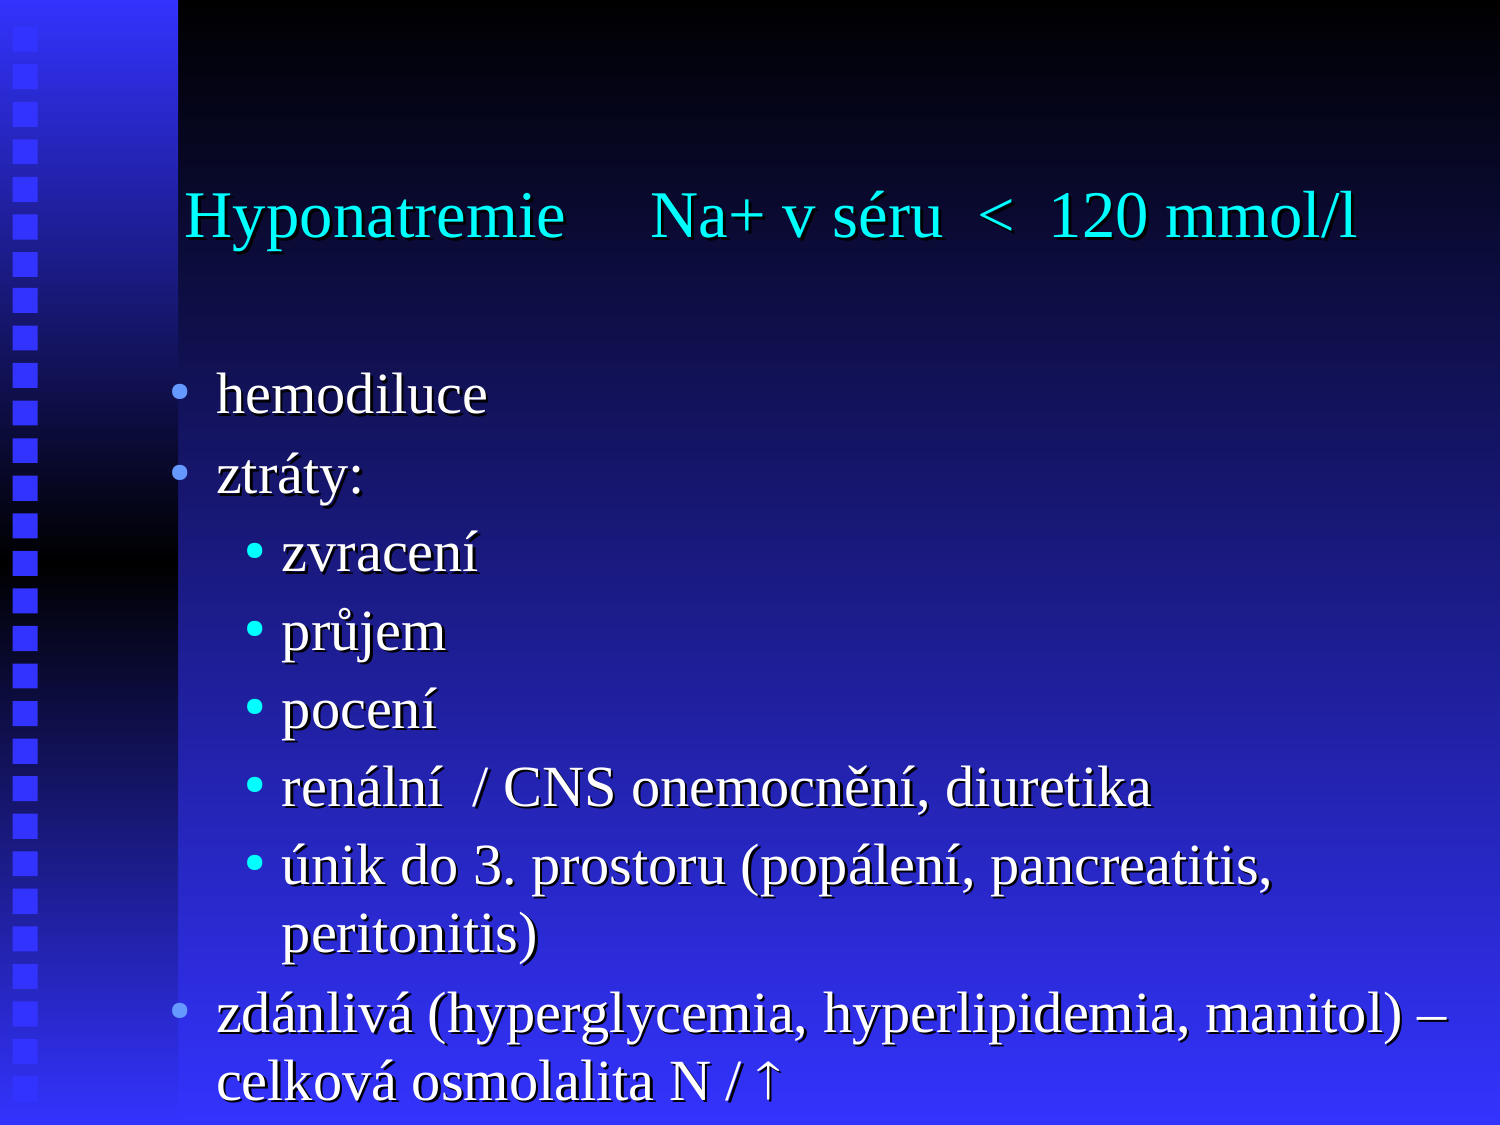

# Hyponatremie Na+ v séru < 120 mmol/l
hemodiluce
ztráty:
zvracení
průjem
pocení
renální / CNS onemocnění, diuretika
únik do 3. prostoru (popálení, pancreatitis, peritonitis)
zdánlivá (hyperglycemia, hyperlipidemia, manitol) – celková osmolalita N / 